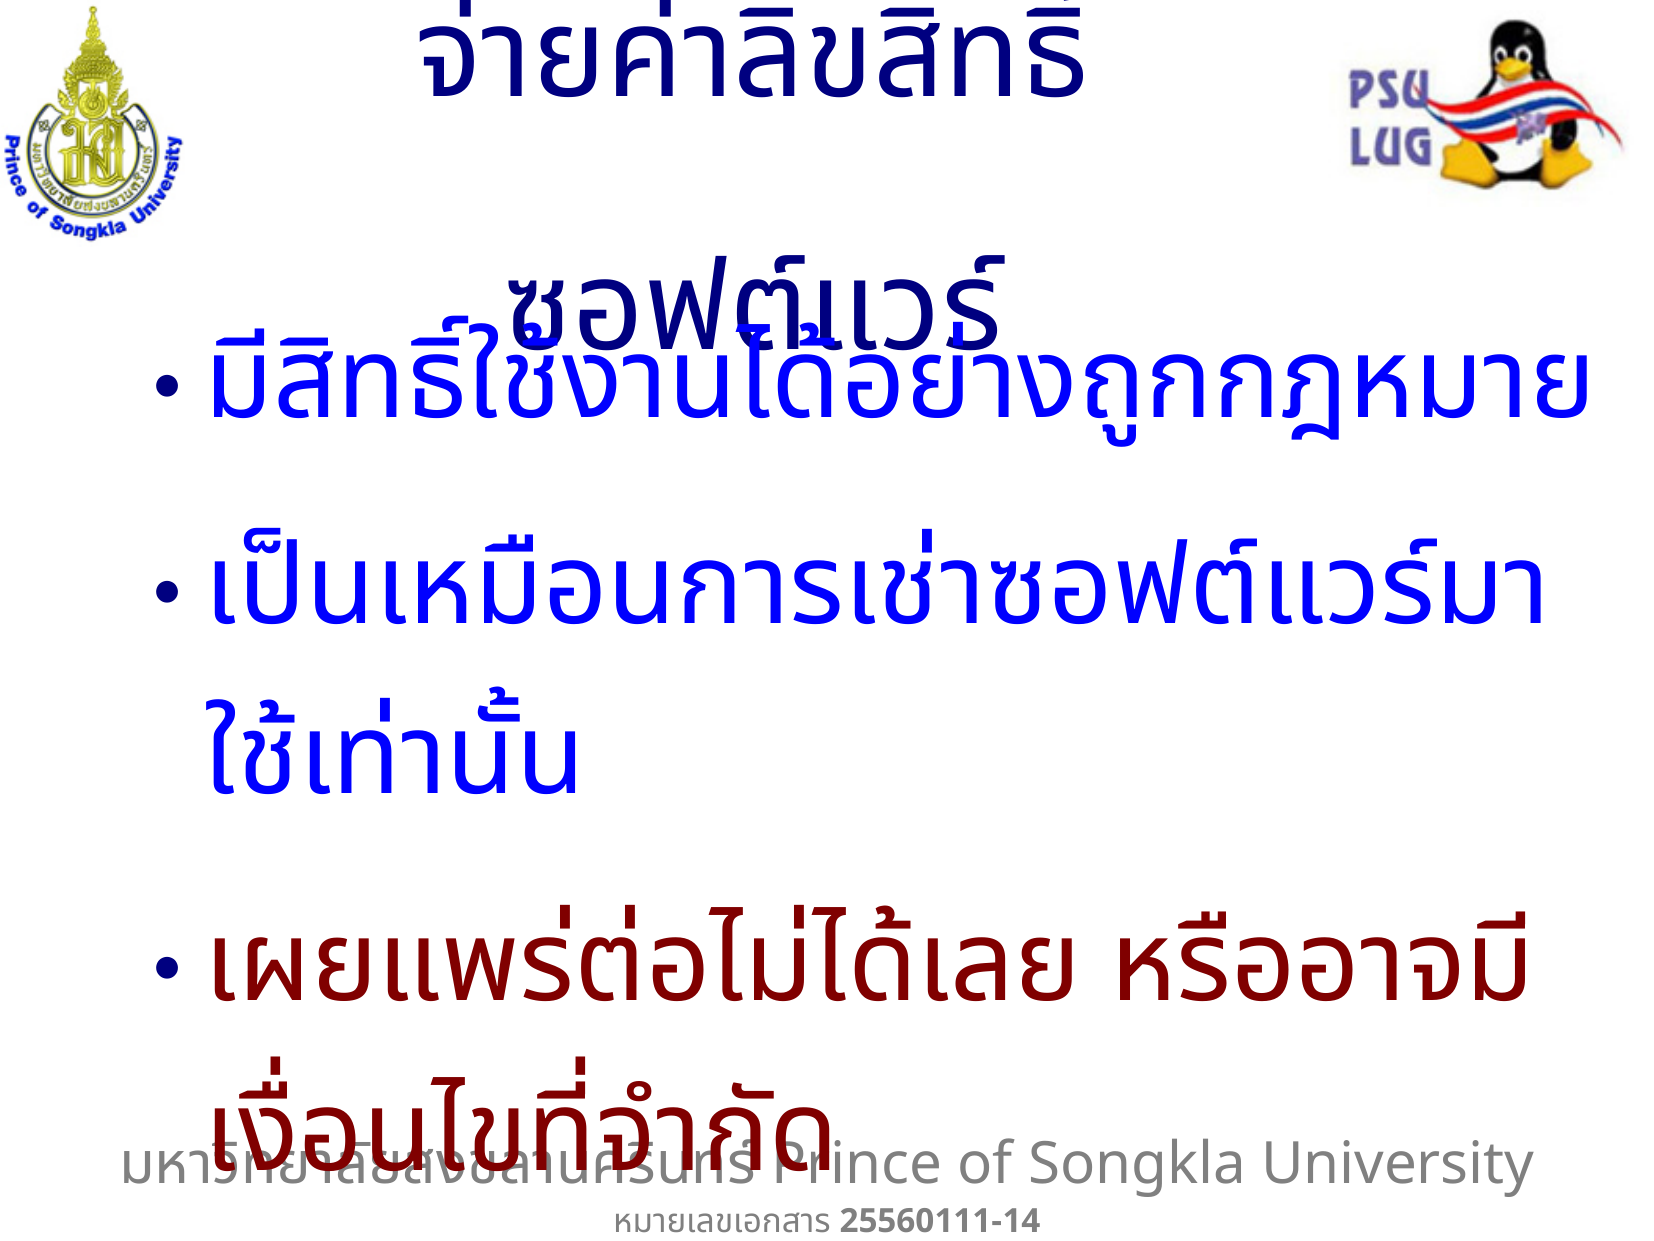

# จ่ายค่าลิขสิทธิ์ซอฟต์แวร์
มีสิทธิ์ใช้งานได้อย่างถูกกฎหมาย
เป็นเหมือนการเช่าซอฟต์แวร์มาใช้เท่านั้น
เผยแพร่ต่อไม่ได้เลย หรืออาจมีเงื่อนไขที่จำกัด
ไม่ได้เกี่ยวข้องกับการให้บริการในการใช้งาน
คุ้มค่า และแก้ปัญหาถูกจุดหรือไม่ ?